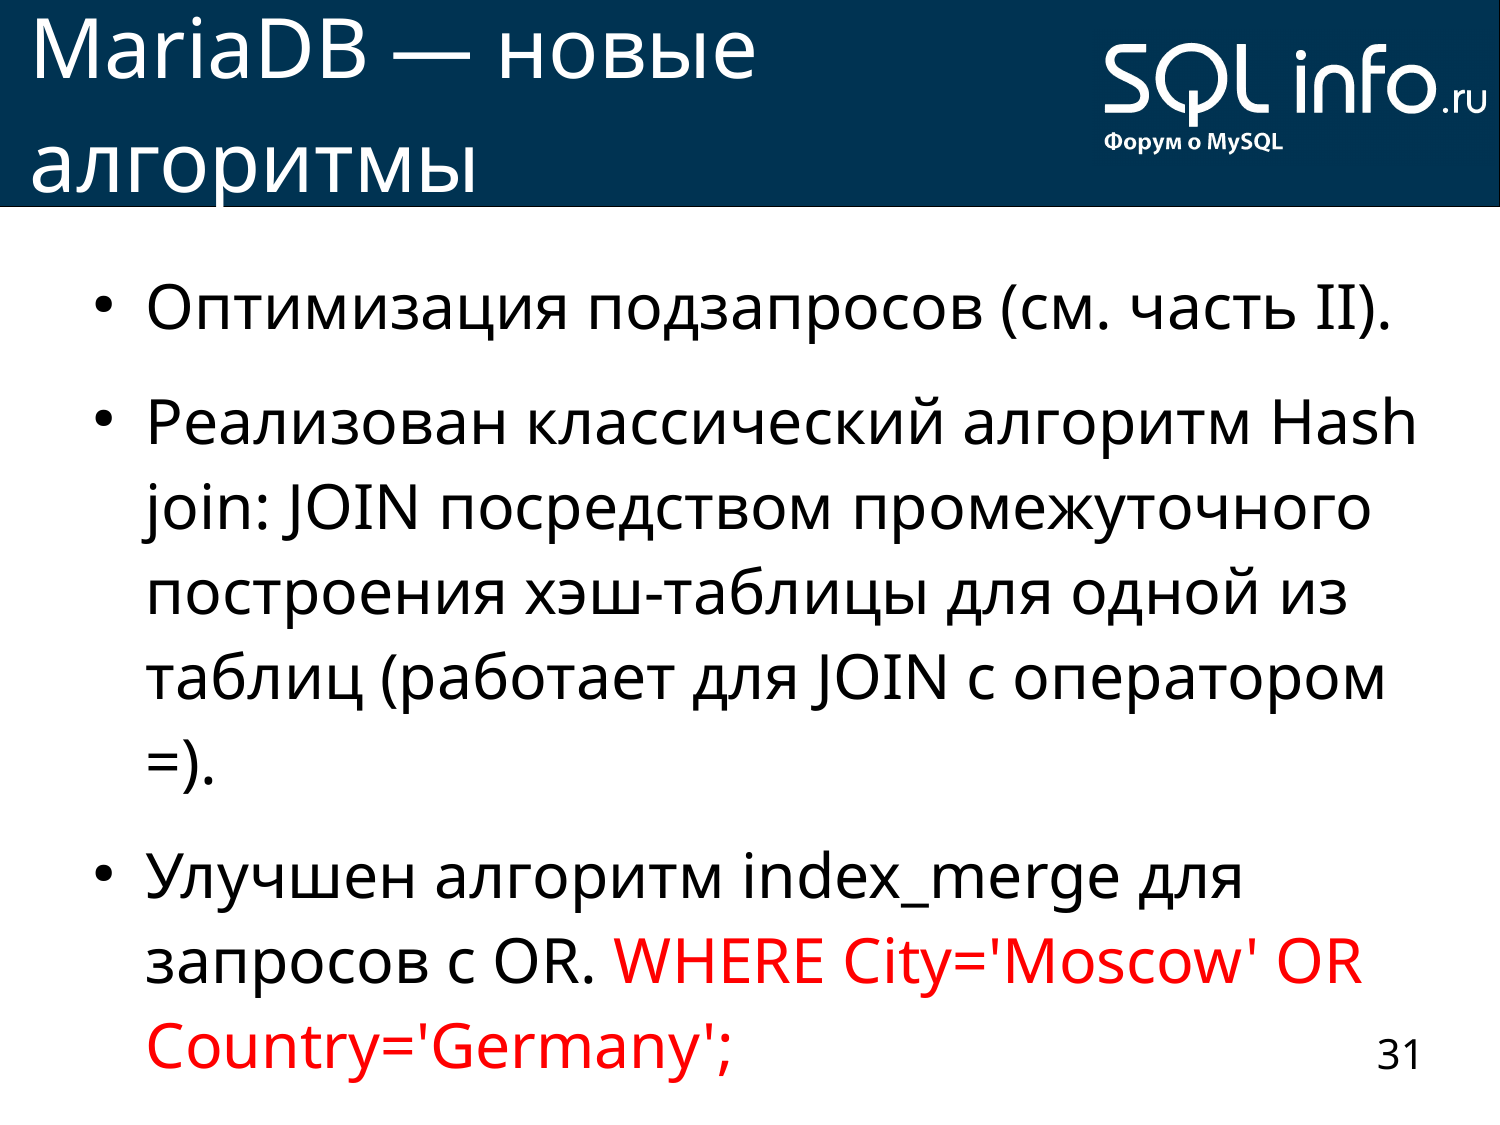

# MariaDB — новые алгоритмы
Оптимизация подзапросов (см. часть II).
Реализован классический алгоритм Hash join: JOIN посредством промежуточного построения хэш-таблицы для одной из таблиц (работает для JOIN с оператором =).
Улучшен алгоритм index_merge для запросов с OR. WHERE City='Moscow' OR Country='Germany';
31